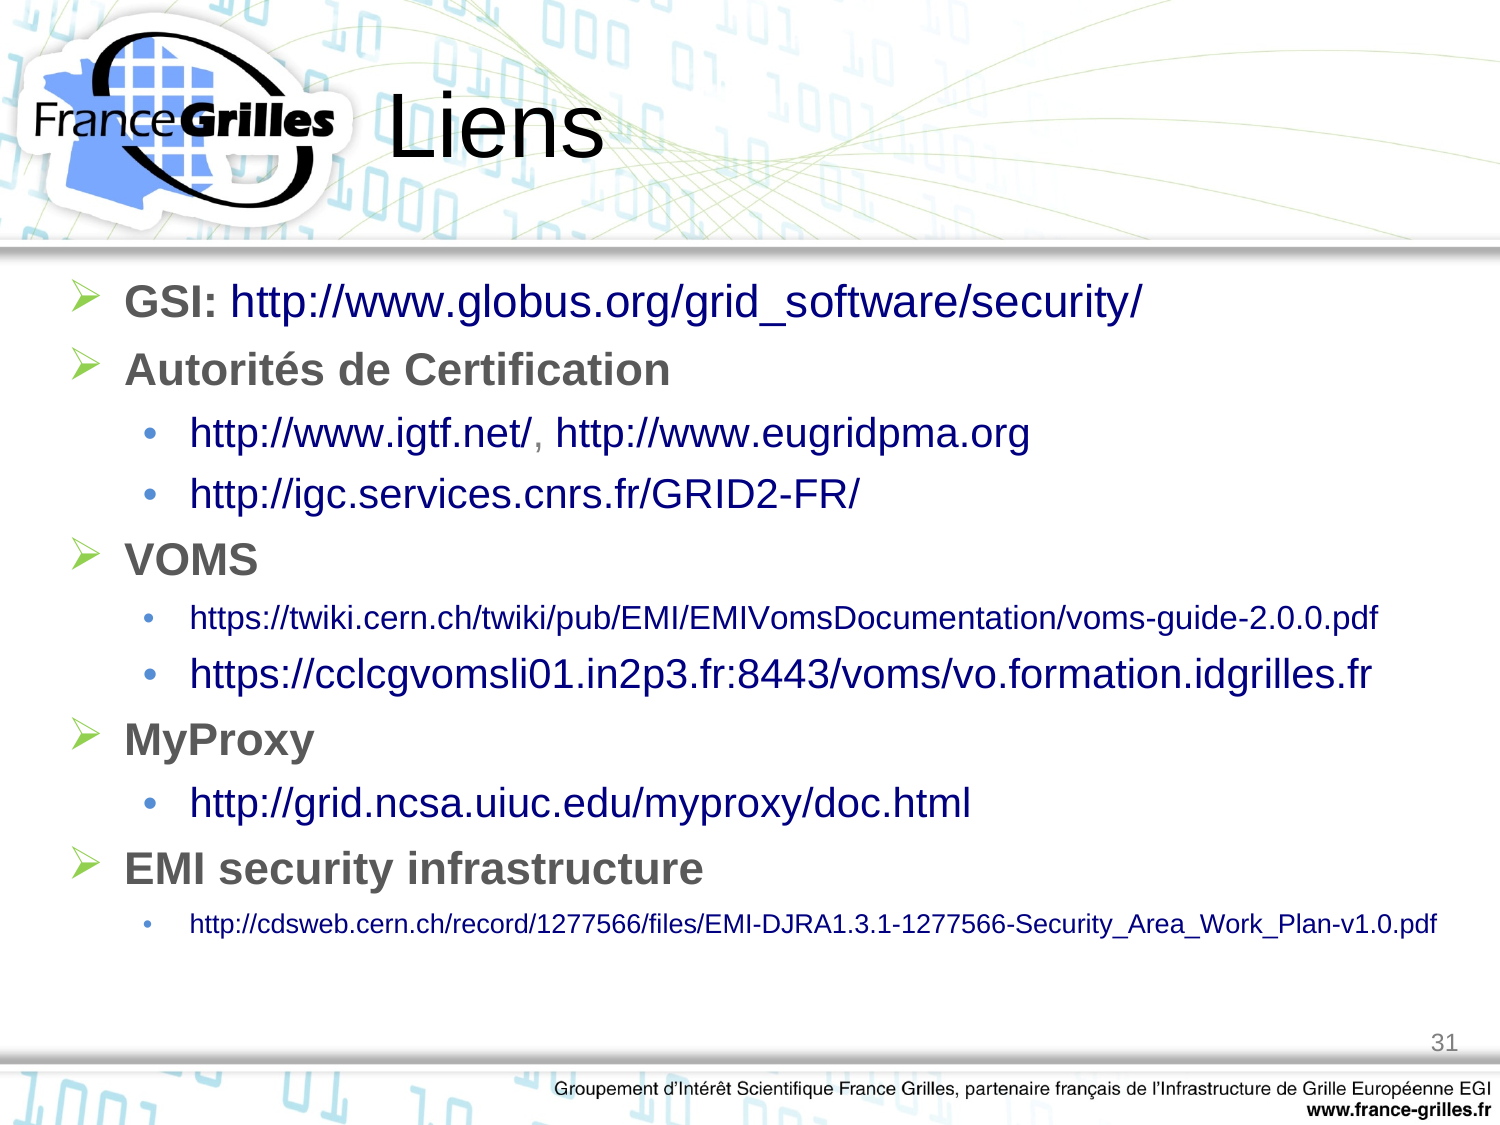

# Liens
GSI: http://www.globus.org/grid_software/security/
Autorités de Certification
http://www.igtf.net/, http://www.eugridpma.org
http://igc.services.cnrs.fr/GRID2-FR/
VOMS
https://twiki.cern.ch/twiki/pub/EMI/EMIVomsDocumentation/voms-guide-2.0.0.pdf
https://cclcgvomsli01.in2p3.fr:8443/voms/vo.formation.idgrilles.fr
MyProxy
http://grid.ncsa.uiuc.edu/myproxy/doc.html
EMI security infrastructure
http://cdsweb.cern.ch/record/1277566/files/EMI-DJRA1.3.1-1277566-Security_Area_Work_Plan-v1.0.pdf
31